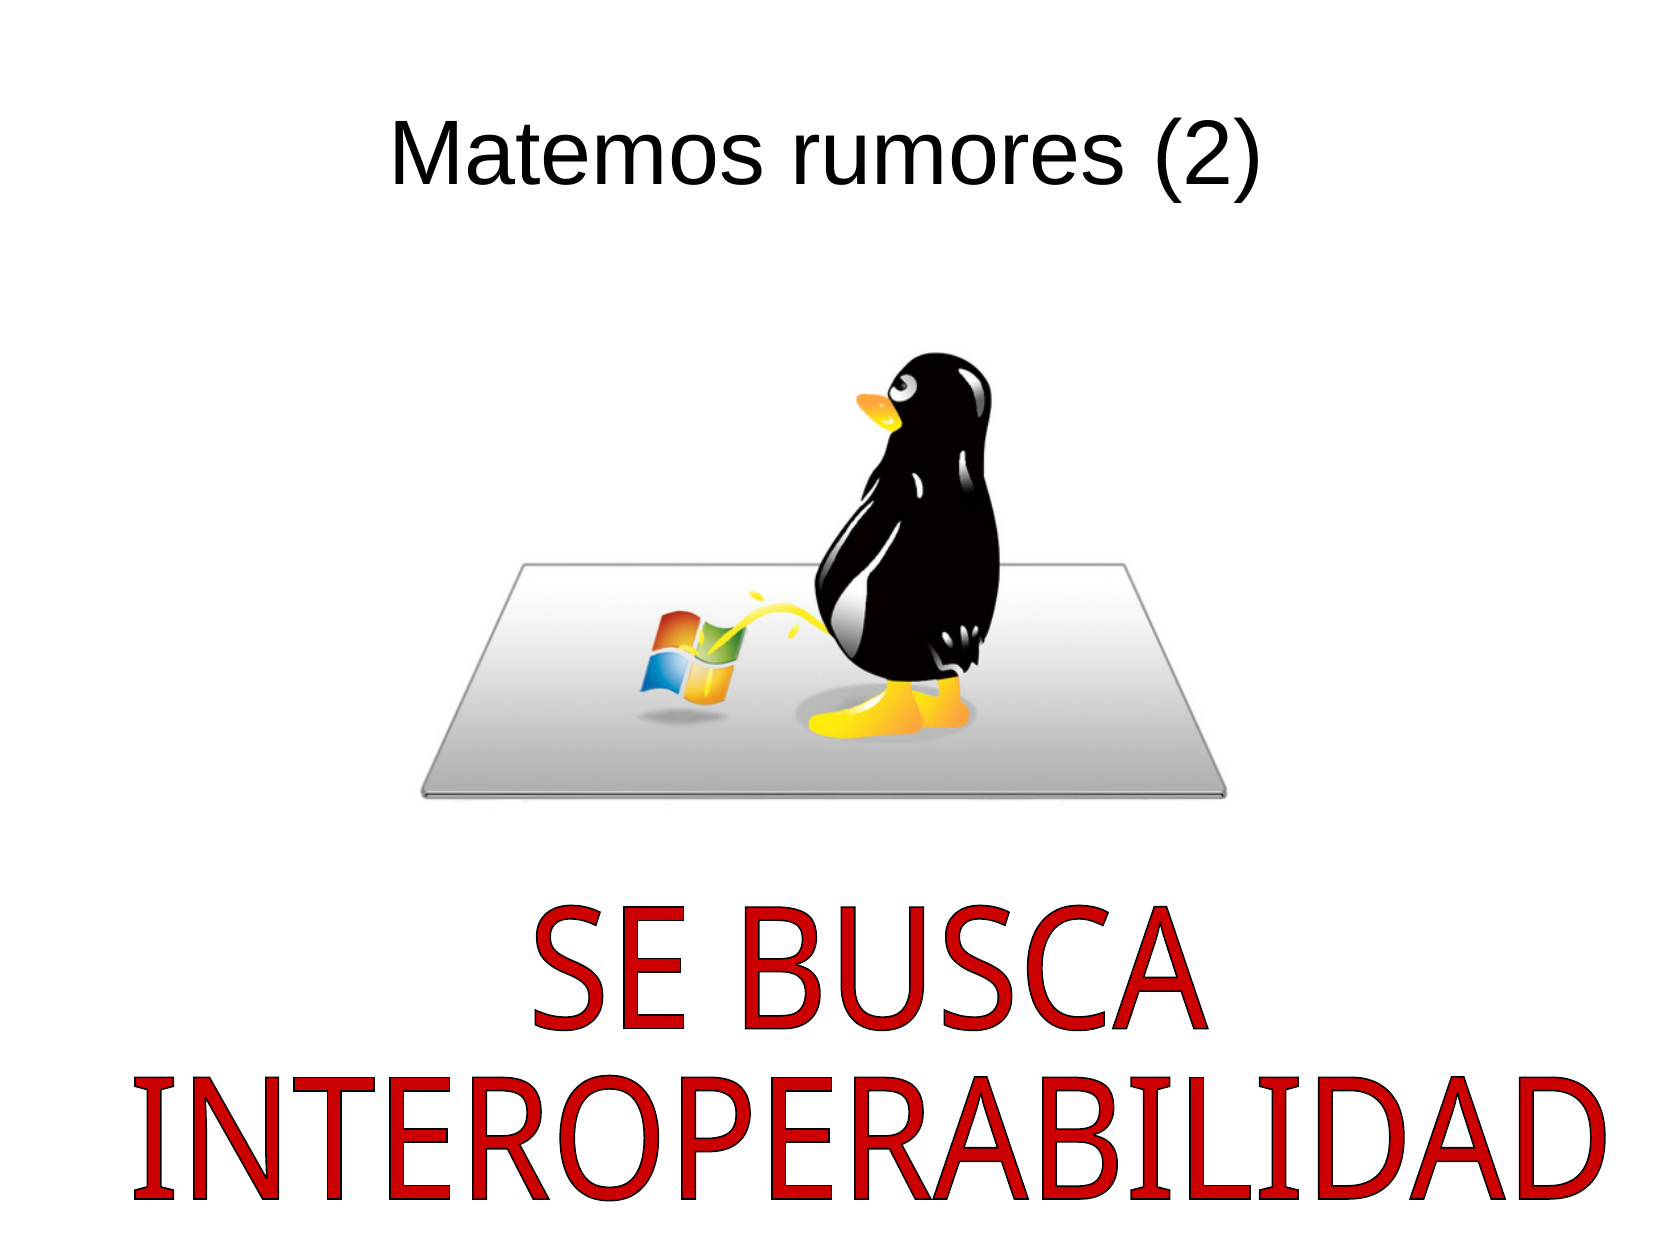

# Matemos rumores (2)
SE BUSCA
INTEROPERABILIDAD